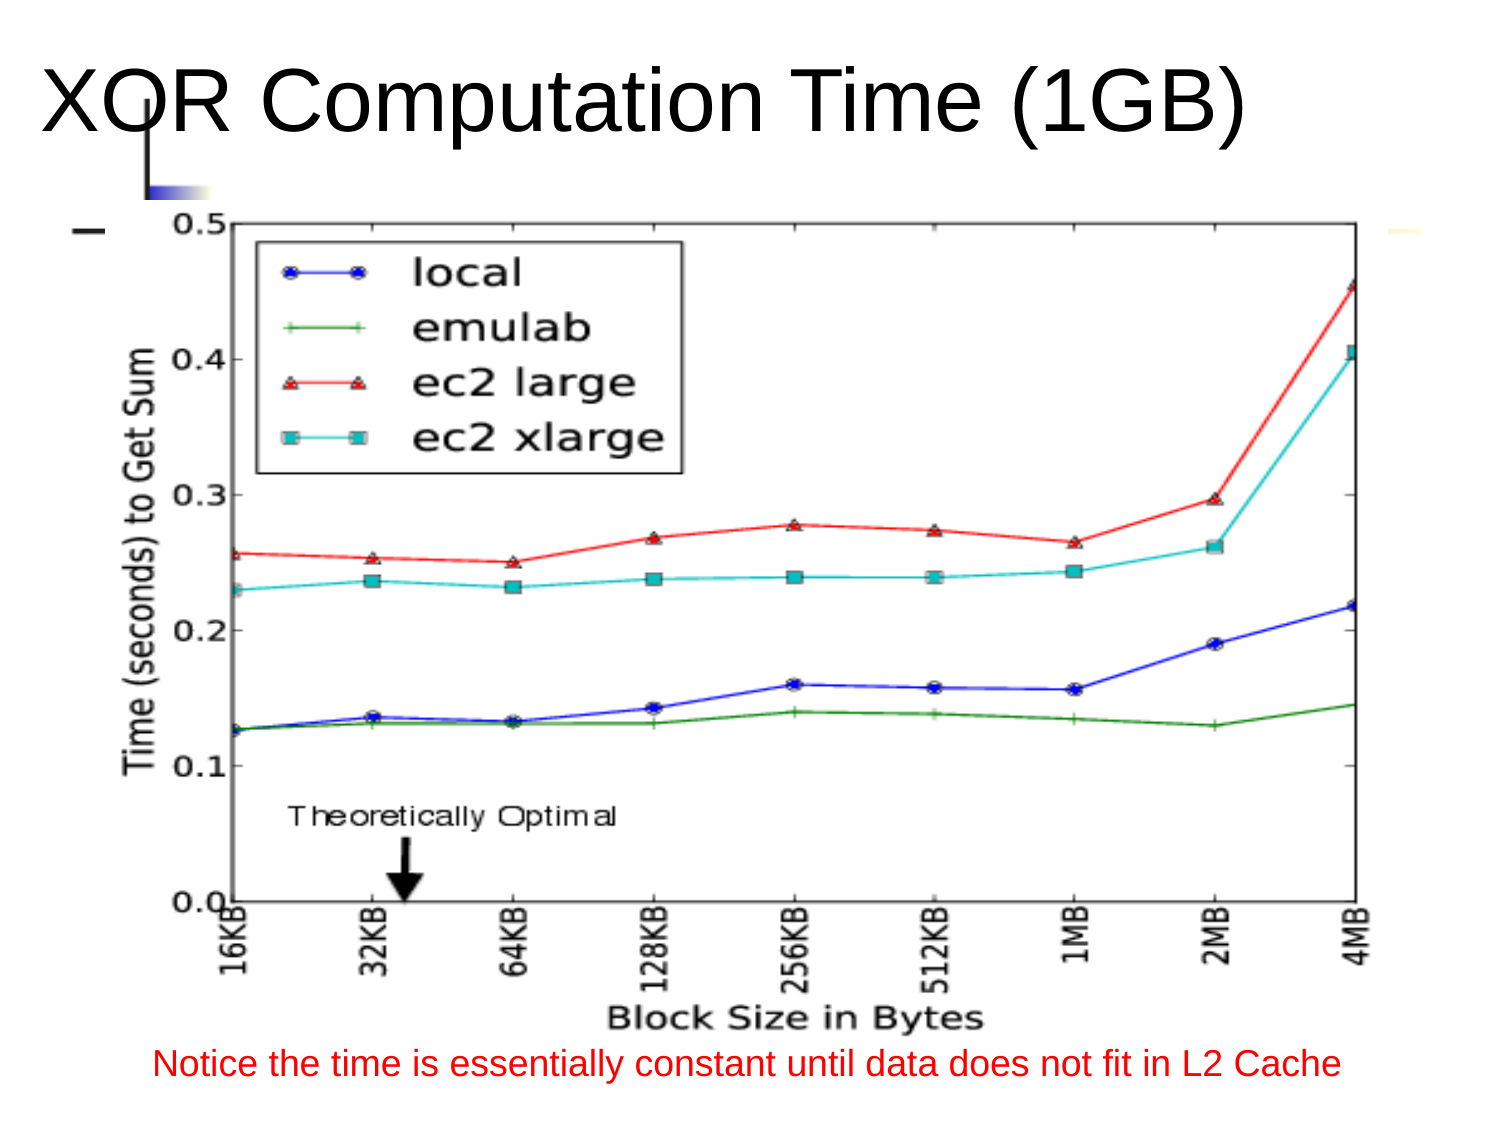

# XOR Computation Time (1GB)
Notice the time is essentially constant until data does not fit in L2 Cache